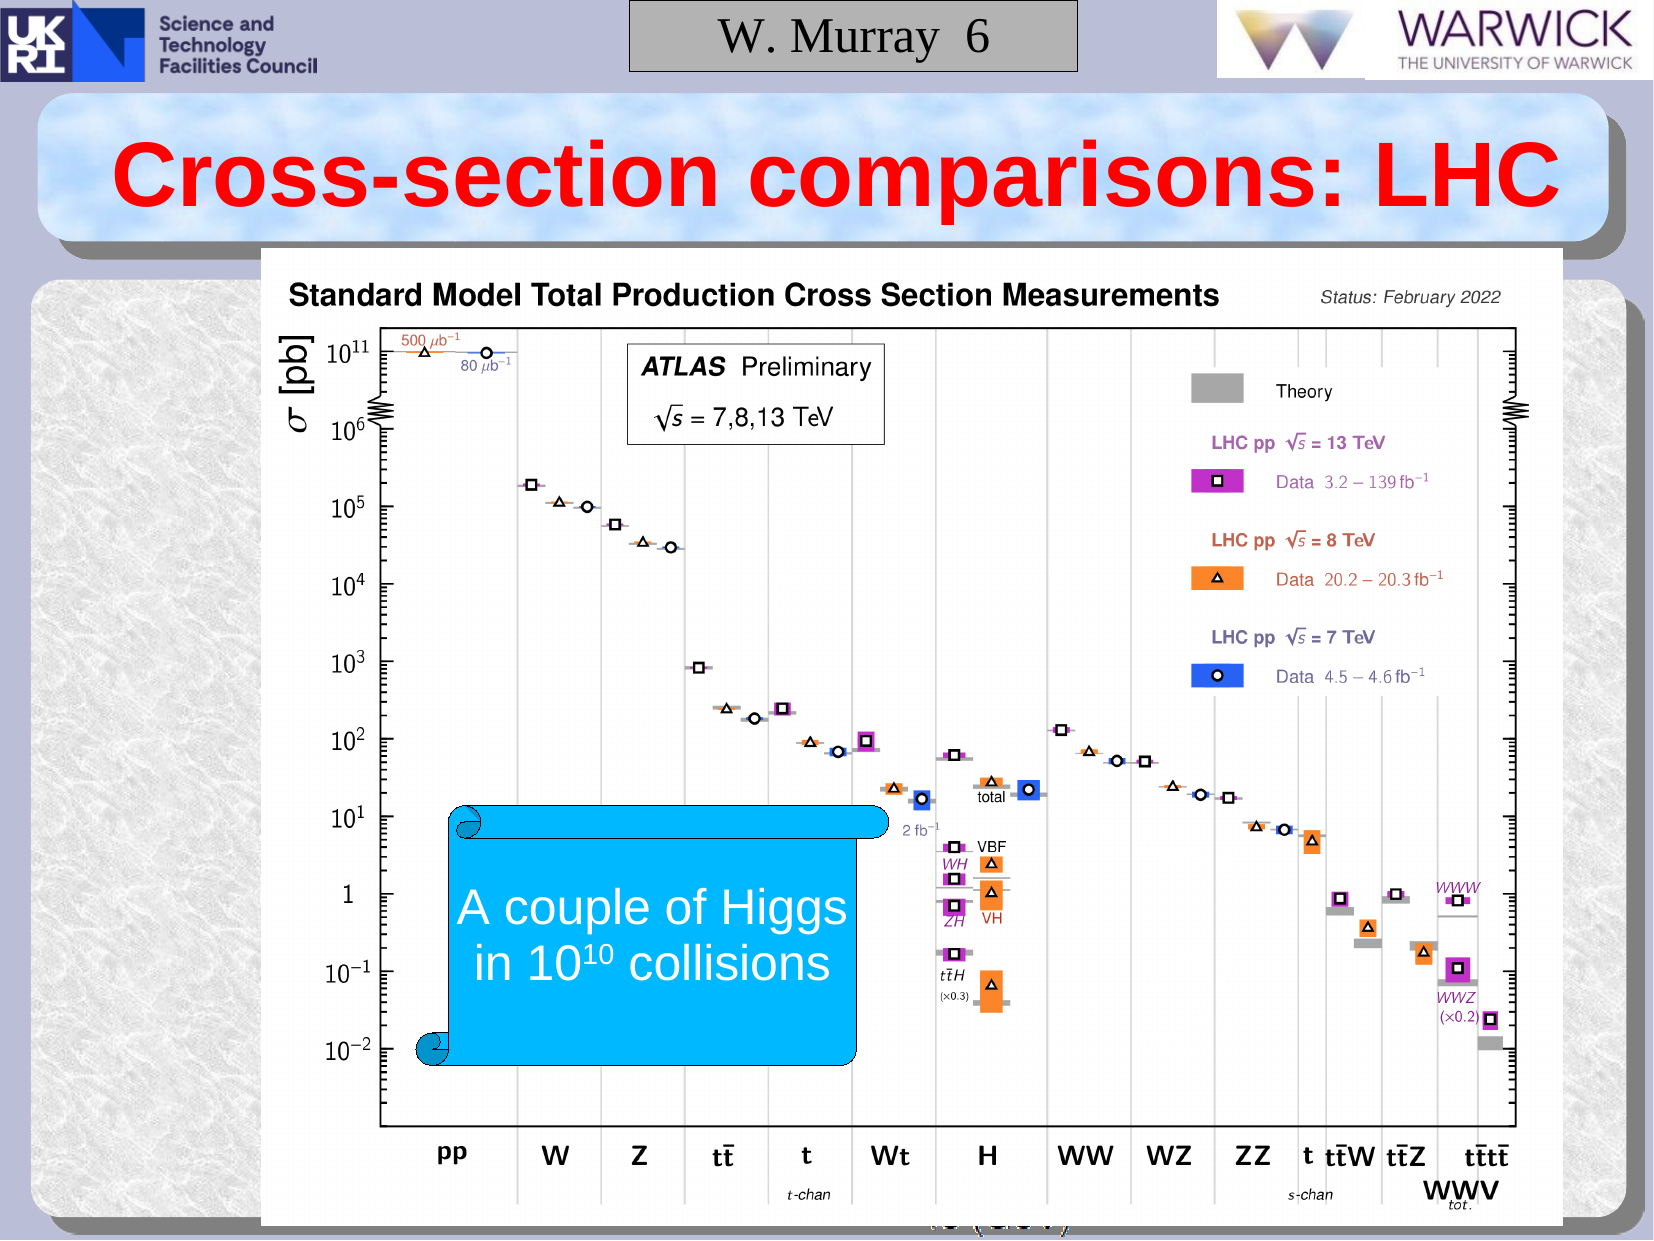

# Cross-section comparisons: LHC
A couple of Higgs
in 1010 collisions